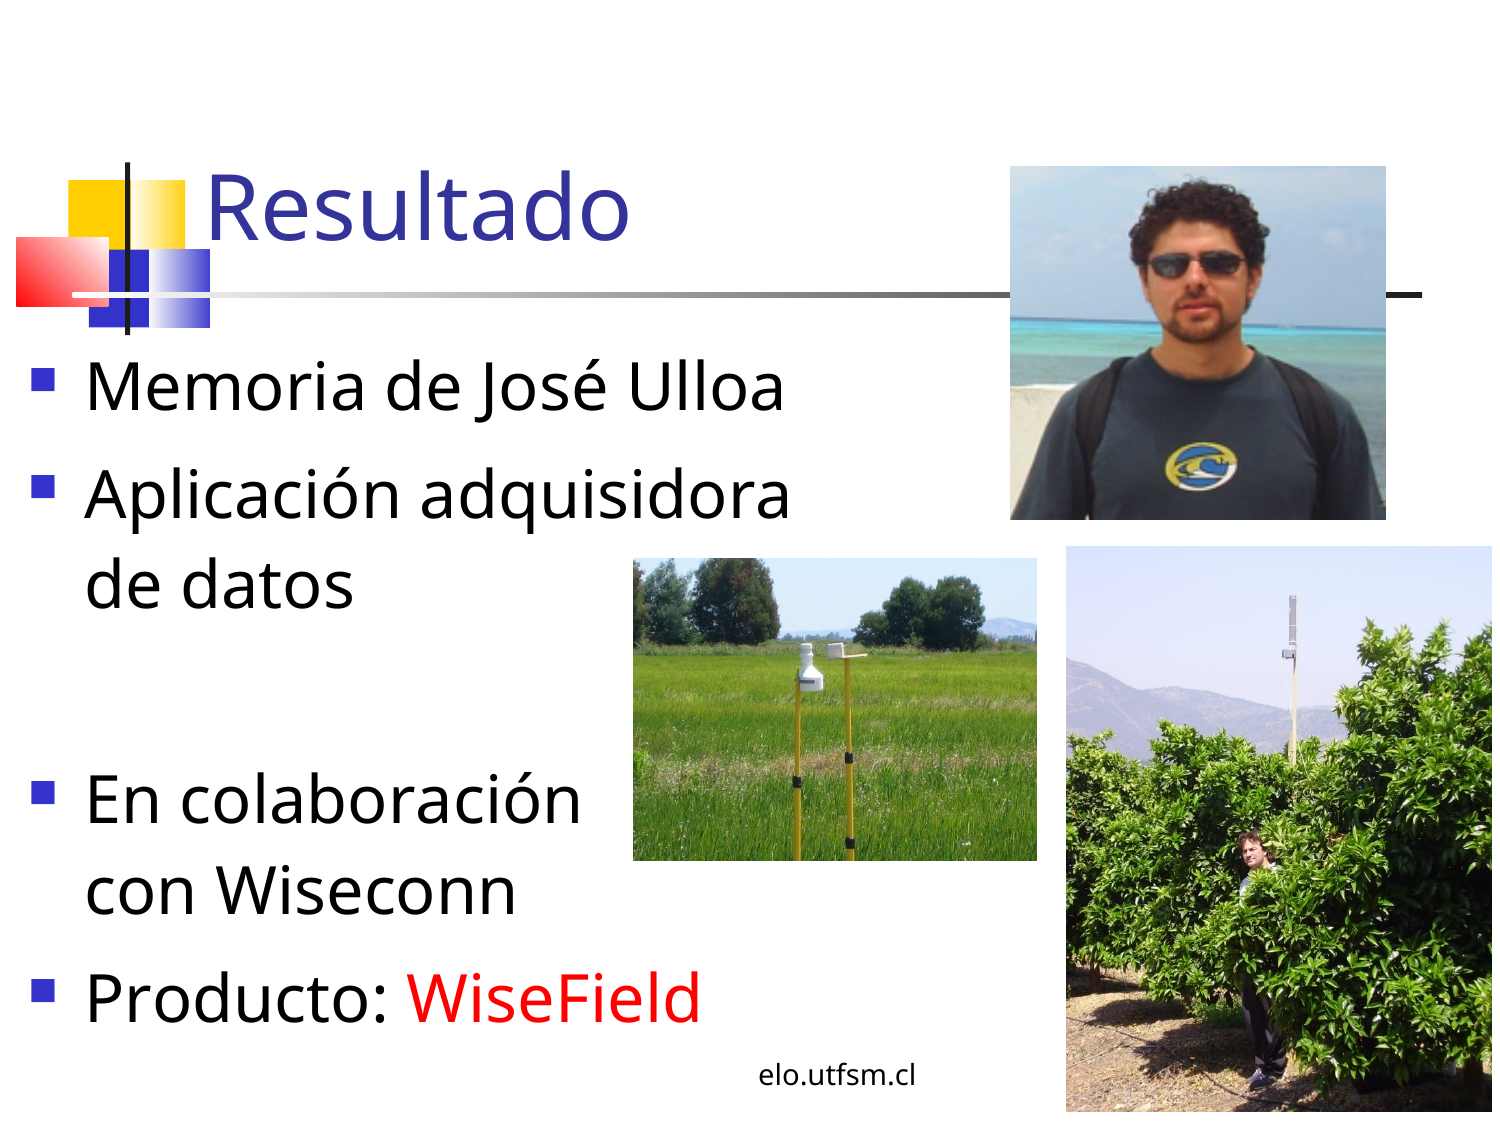

# Resultado
Memoria de José Ulloa
Aplicación adquisidora
de datos
En colaboración
con Wiseconn
Producto: WiseField
elo.utfsm.cl